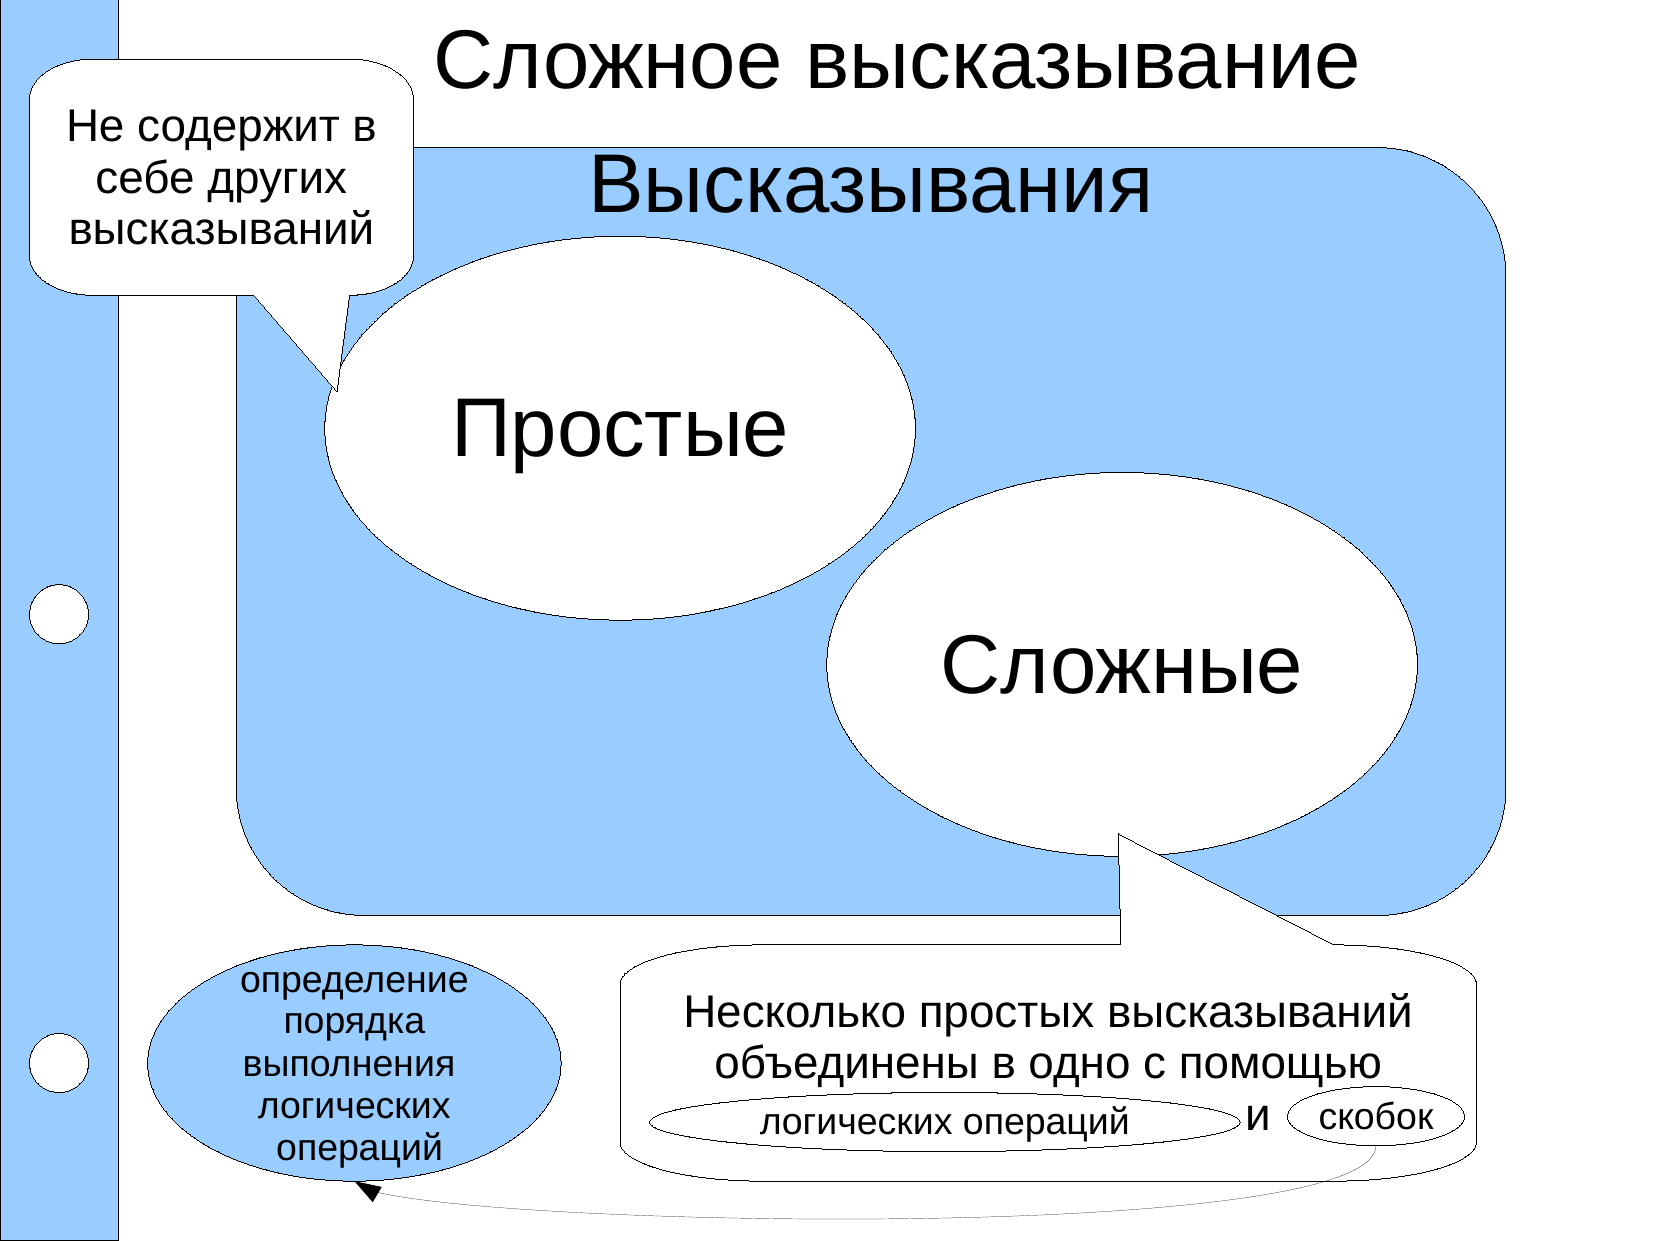

Сложное высказывание
Не содержит в
себе других
высказываний
Высказывания
Простые
Сложные
определение
порядка
выполнения
логических
 операций
Несколько простых высказываний
объединены в одно с помощью
 и
скобок
логических операций